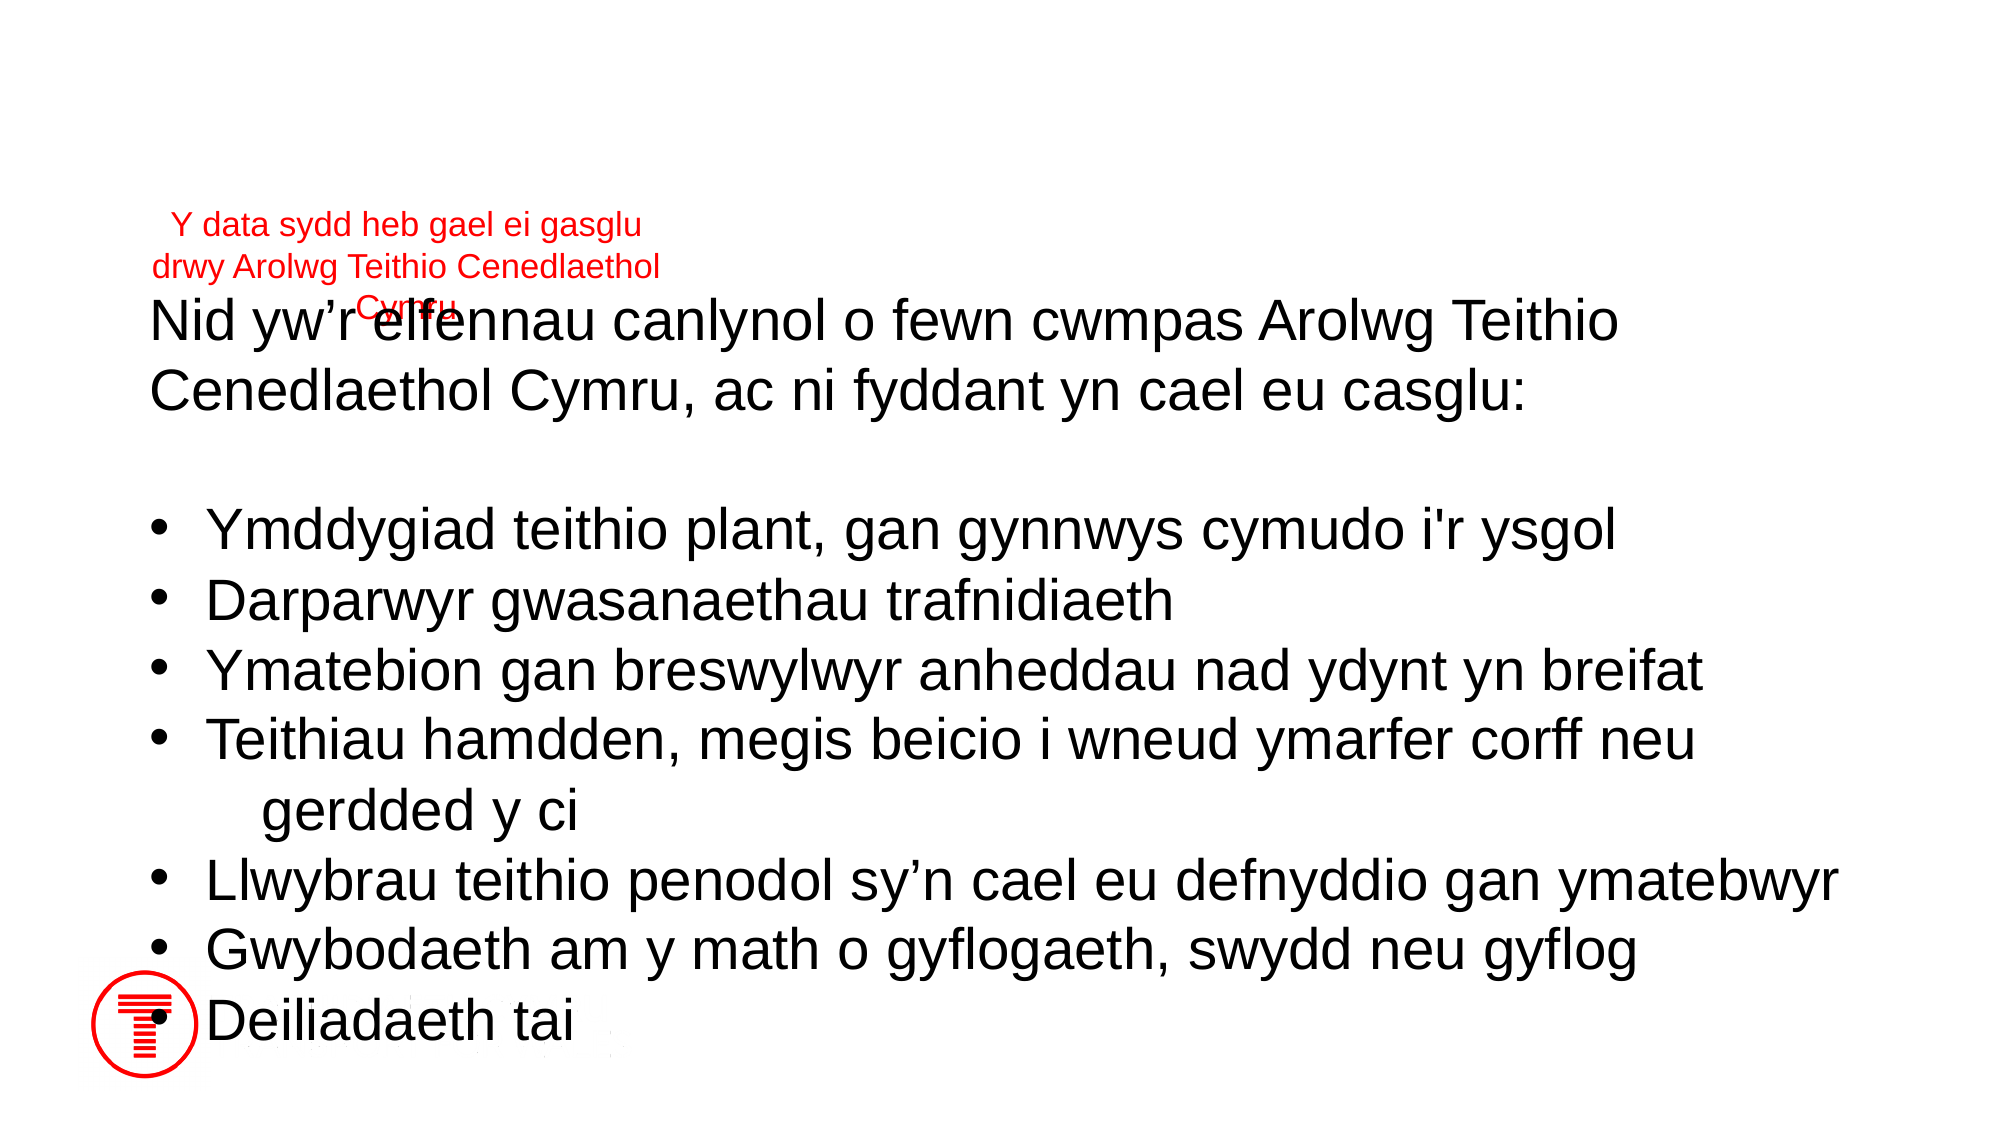

# Y data sydd heb gael ei gasglu drwy Arolwg Teithio Cenedlaethol Cymru
Nid yw’r elfennau canlynol o fewn cwmpas Arolwg Teithio Cenedlaethol Cymru, ac ni fyddant yn cael eu casglu:
Ymddygiad teithio plant, gan gynnwys cymudo i'r ysgol
Darparwyr gwasanaethau trafnidiaeth
Ymatebion gan breswylwyr anheddau nad ydynt yn breifat
Teithiau hamdden, megis beicio i wneud ymarfer corff neu gerdded y ci
Llwybrau teithio penodol sy’n cael eu defnyddio gan ymatebwyr
Gwybodaeth am y math o gyflogaeth, swydd neu gyflog
Deiliadaeth tai